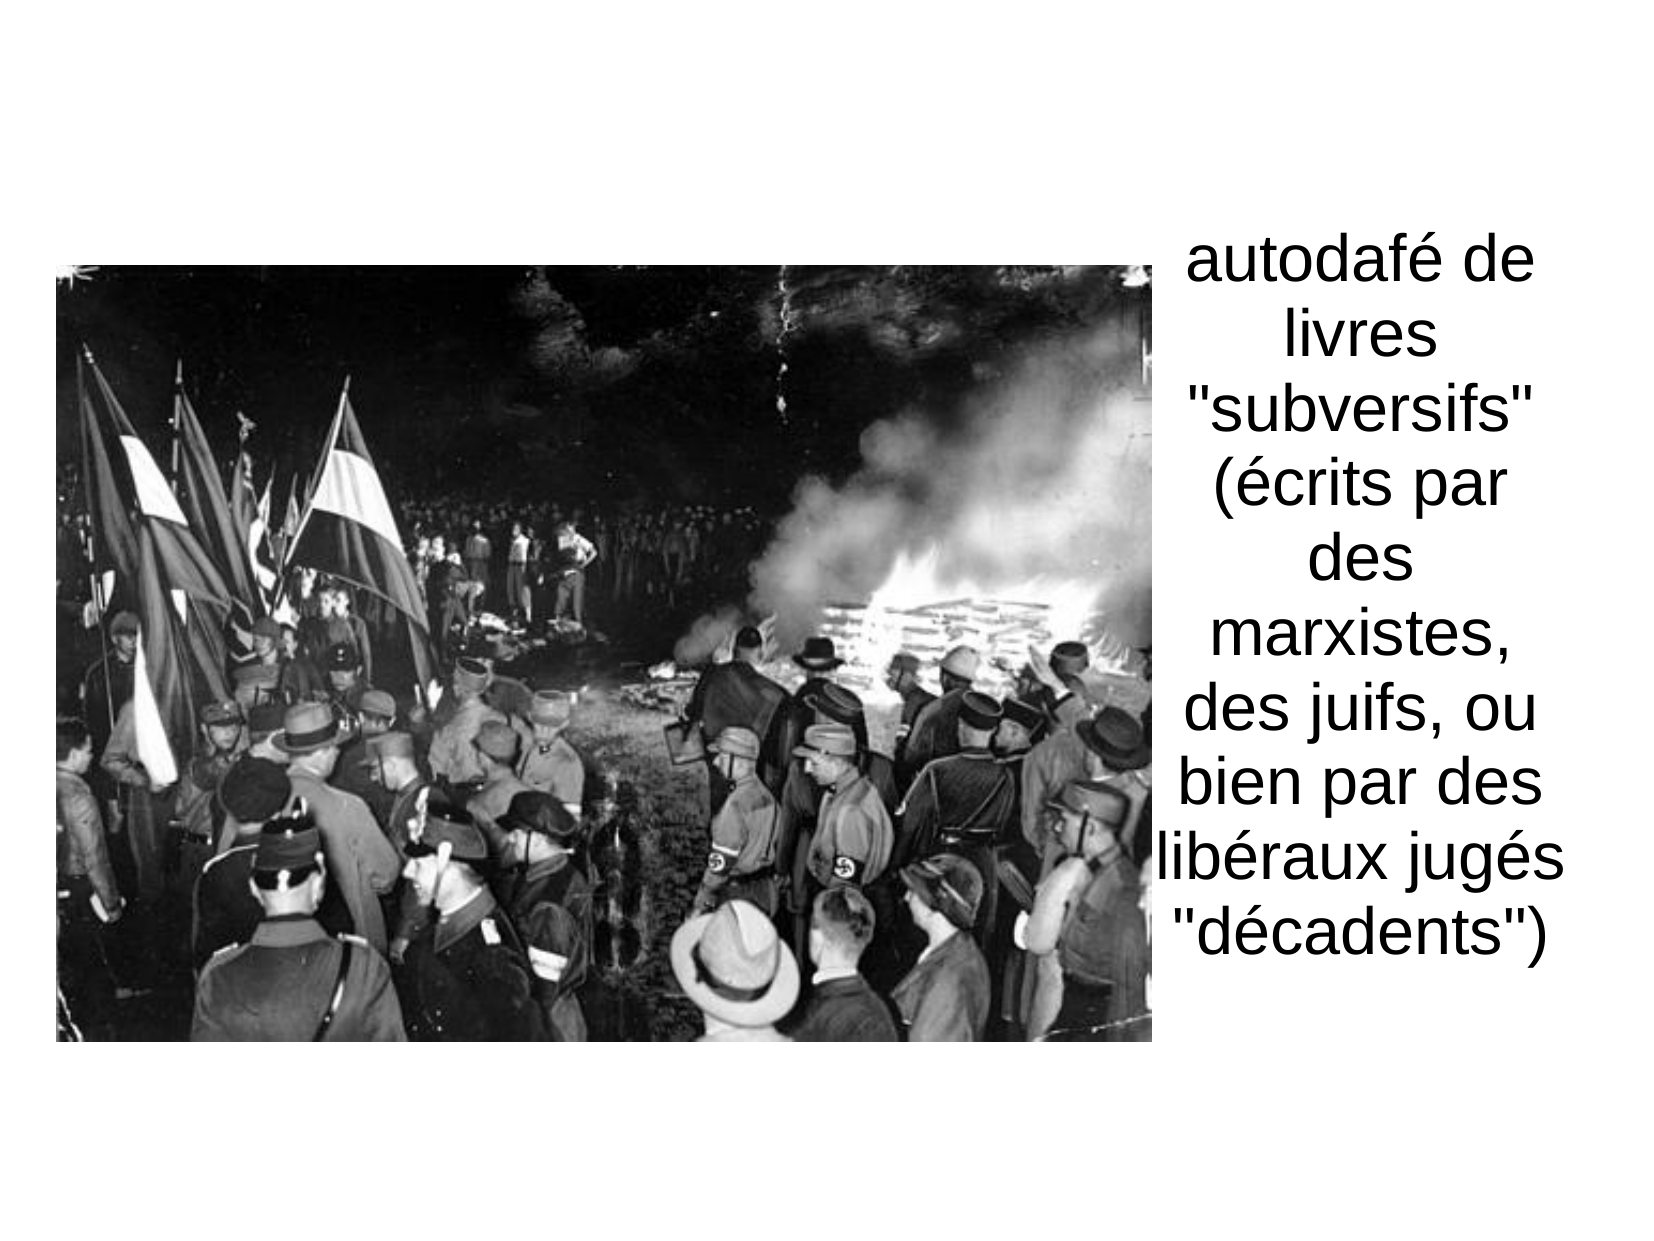

#
autodafé de livres "subversifs" (écrits par des marxistes, des juifs, ou bien par des libéraux jugés "décadents")